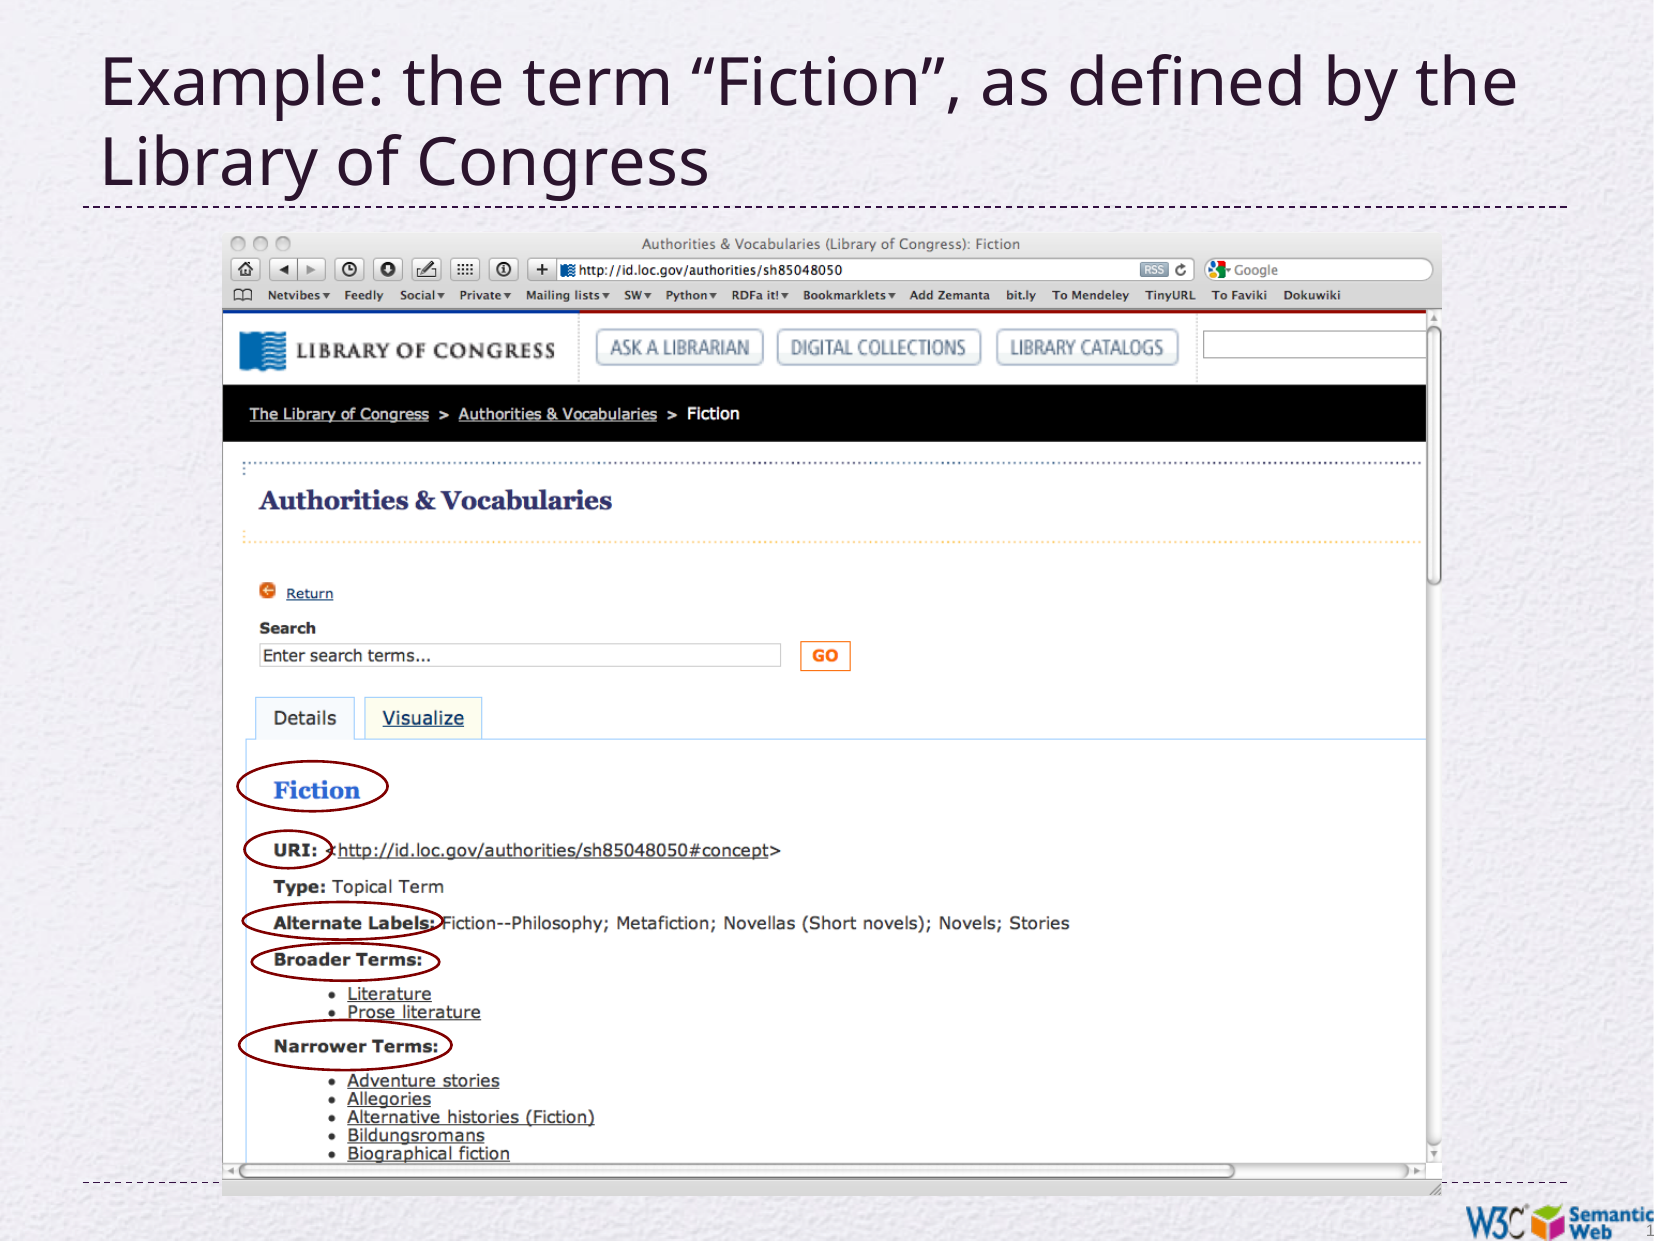

# Example: the term “Fiction”, as defined by the Library of Congress